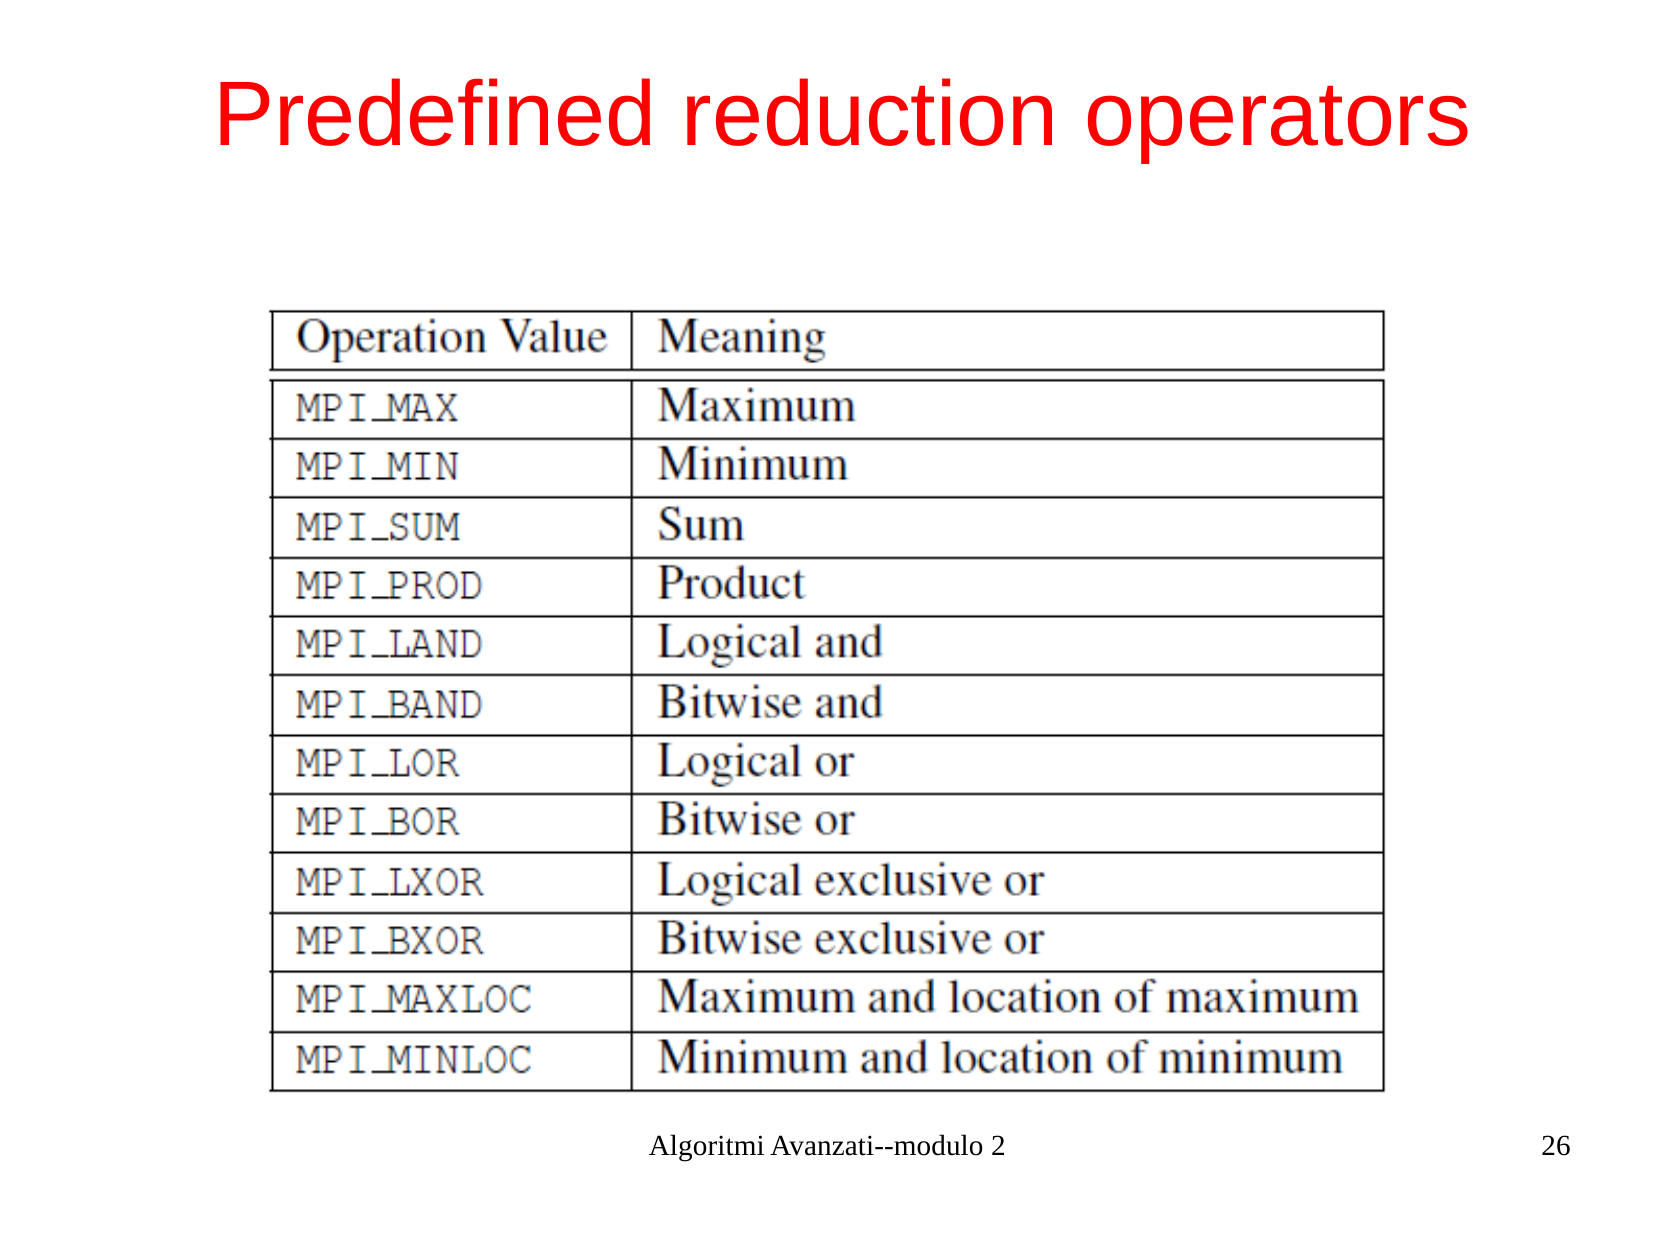

# Predefined reduction operators
Algoritmi Avanzati--modulo 2
26